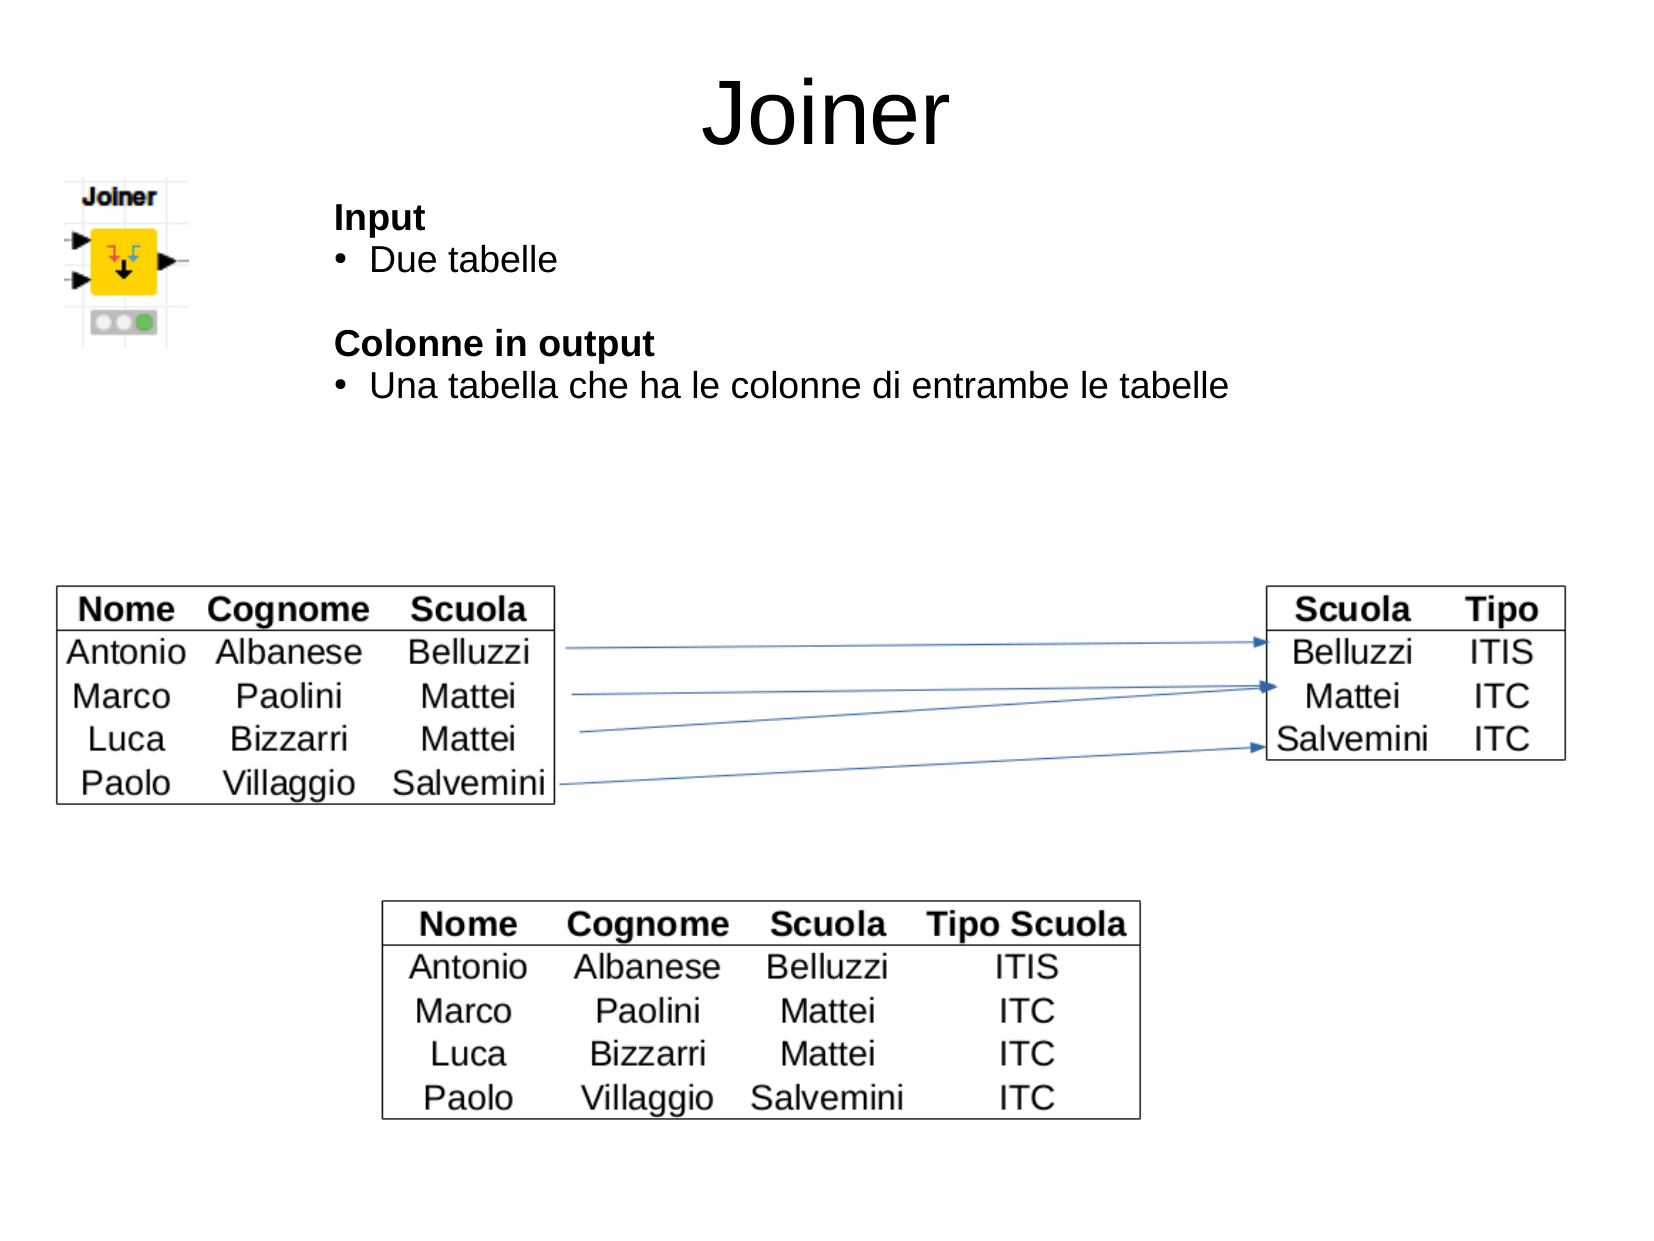

# Joiner
Input
Due tabelle
Colonne in output
Una tabella che ha le colonne di entrambe le tabelle